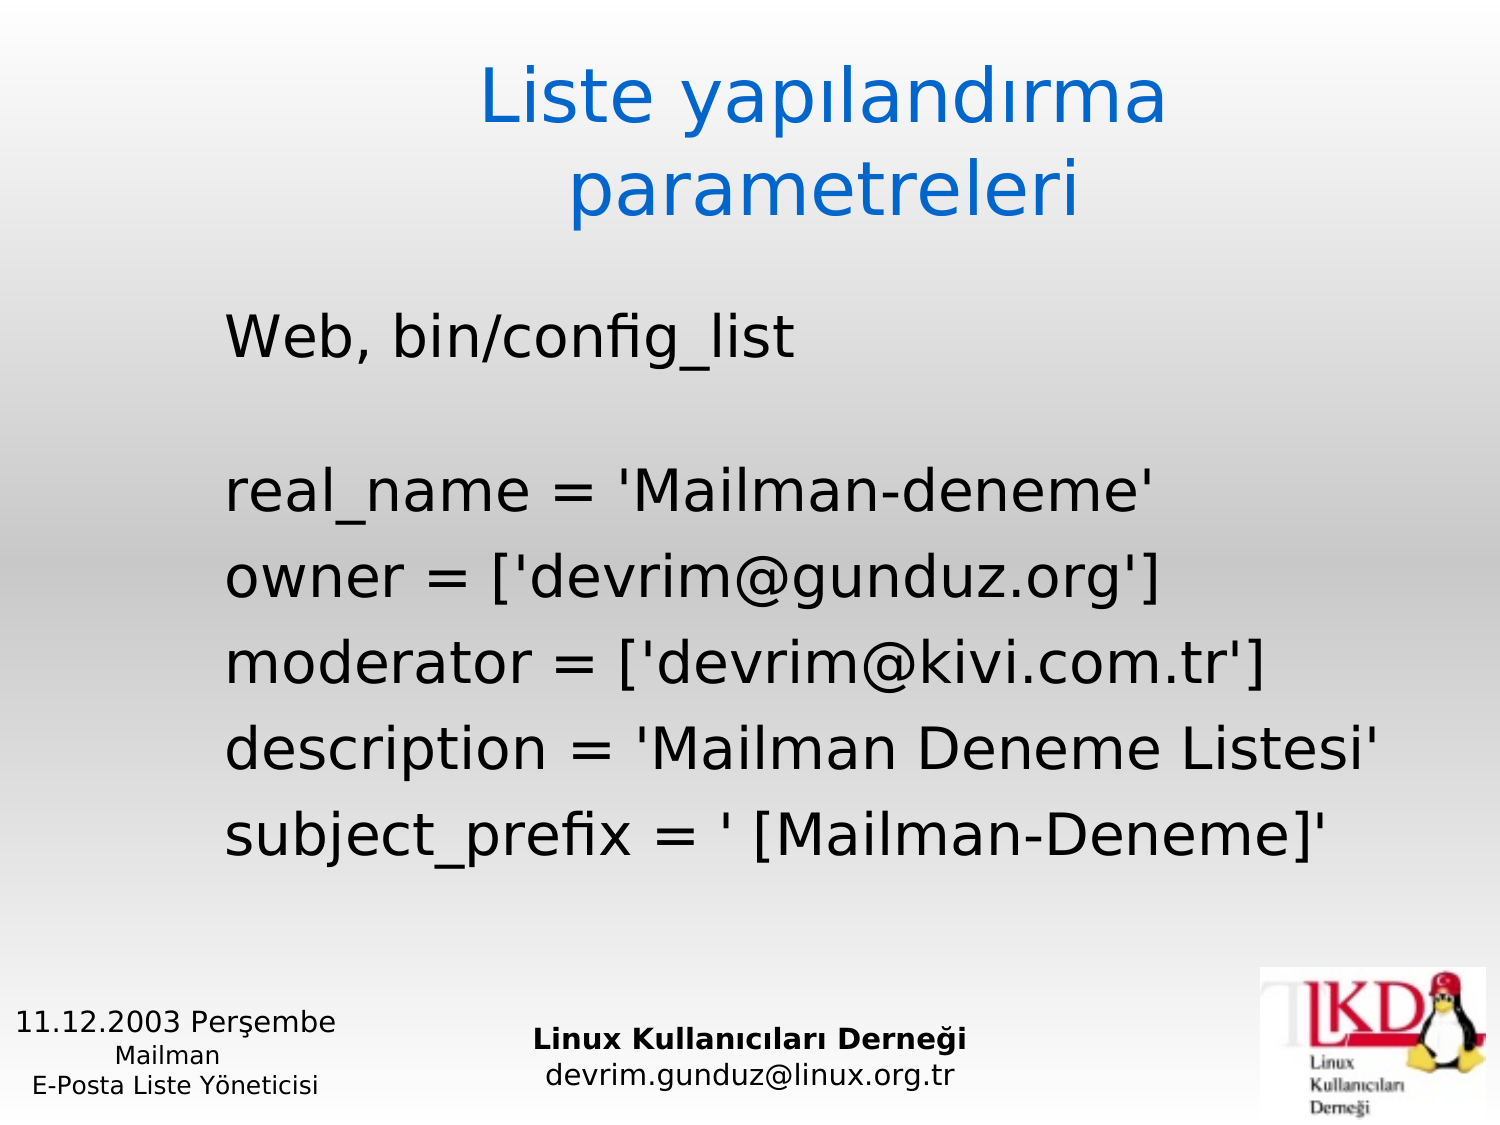

# Liste yapılandırma parametreleri
Web, bin/config_list
real_name = 'Mailman-deneme'
owner = ['devrim@gunduz.org']
moderator = ['devrim@kivi.com.tr']
description = 'Mailman Deneme Listesi'
subject_prefix = ' [Mailman-Deneme]'